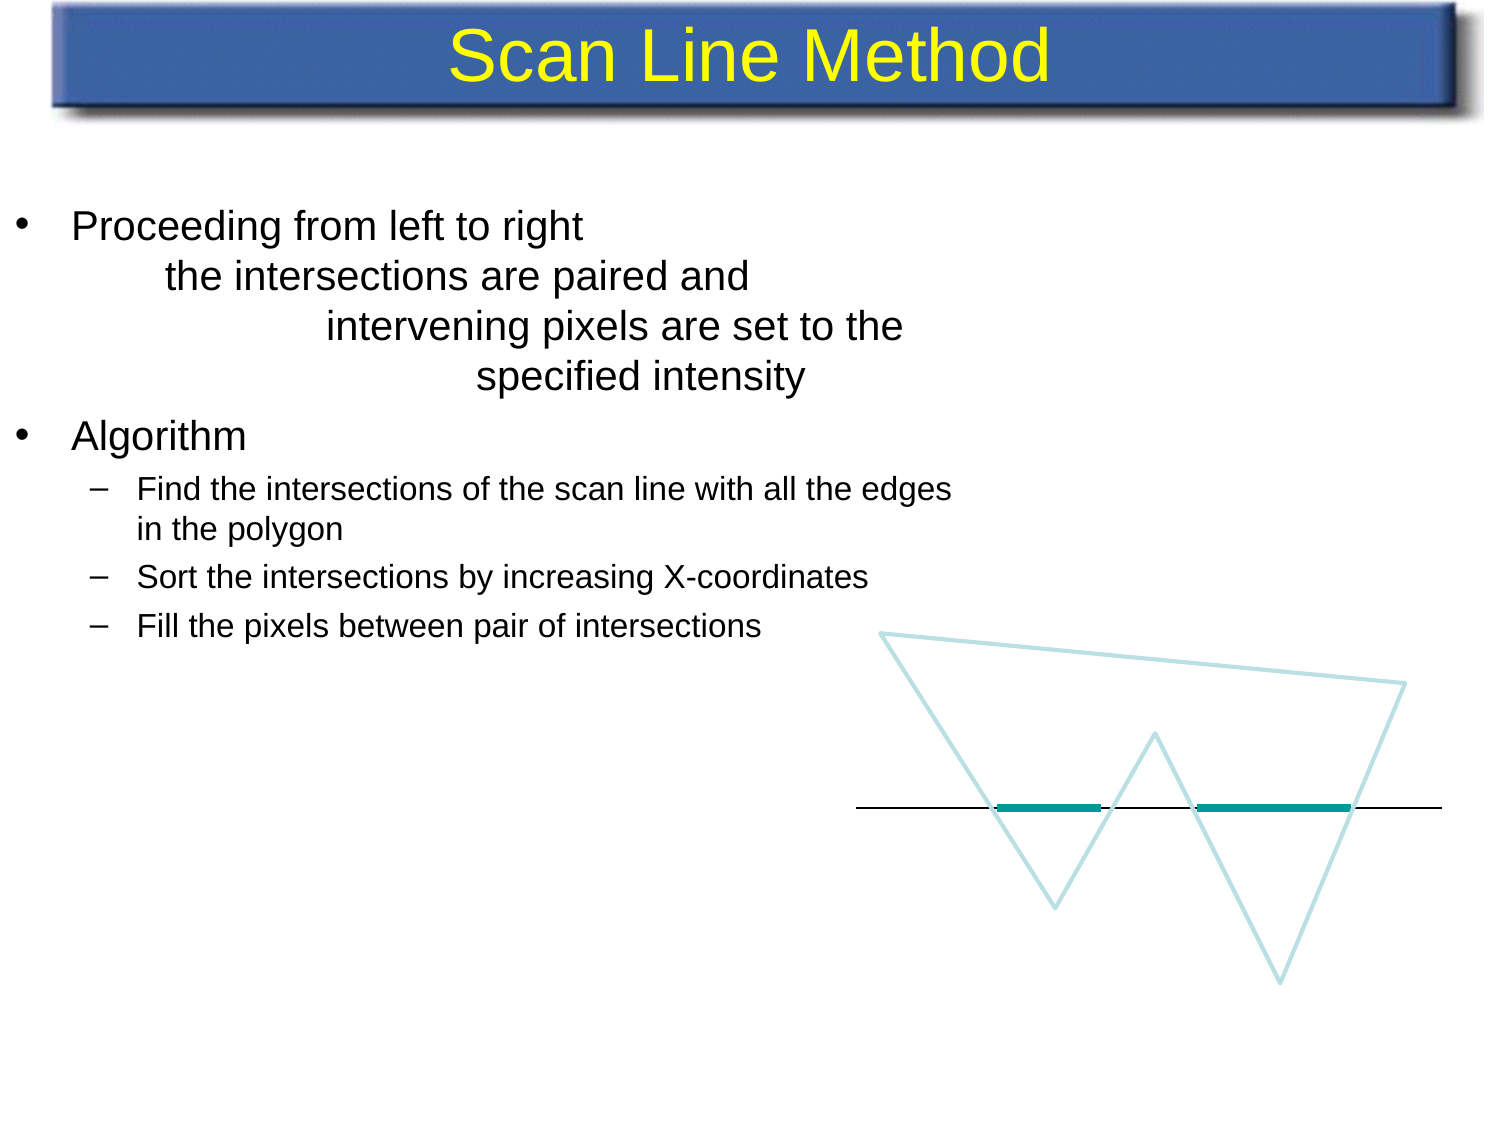

# Scan Line Method
Proceeding from left to right 				the intersections are paired and				 intervening pixels are set to the				 specified intensity
Algorithm
Find the intersections of the scan line with all the edges in the polygon
Sort the intersections by increasing X-coordinates
Fill the pixels between pair of intersections